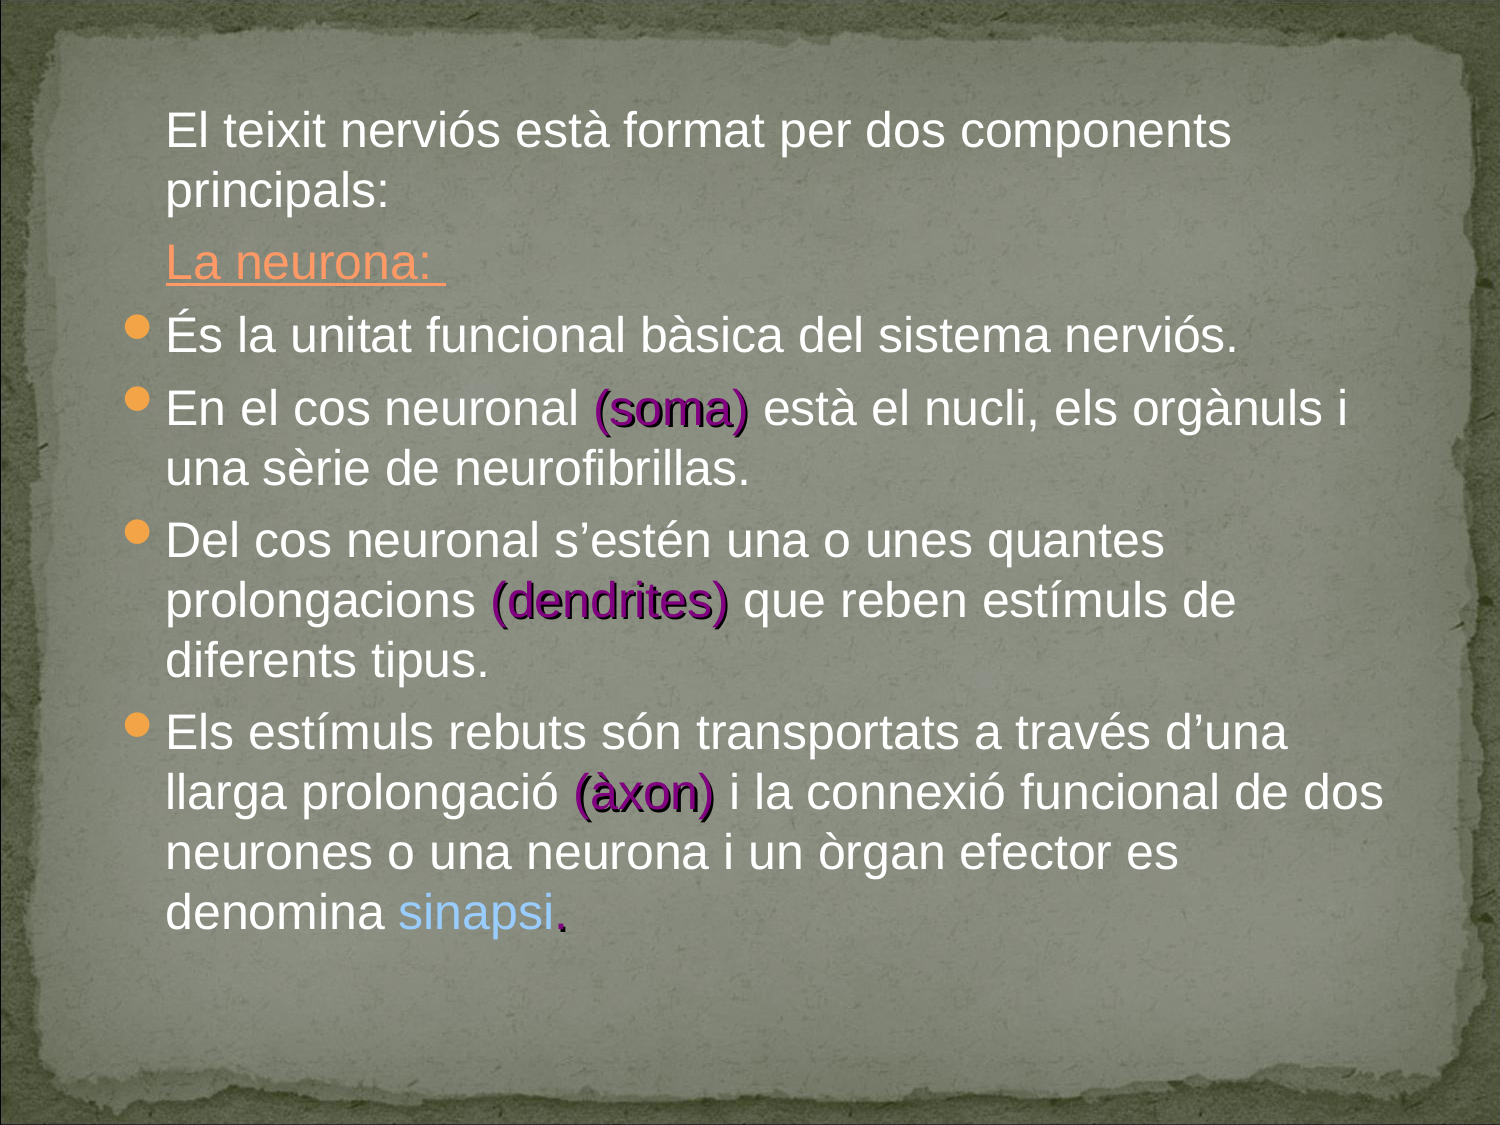

# El teixit nerviós està format per dos components principals:
La neurona:
És la unitat funcional bàsica del sistema nerviós.
En el cos neuronal (soma) està el nucli, els orgànuls i una sèrie de neurofibrillas.
Del cos neuronal s’estén una o unes quantes prolongacions (dendrites) que reben estímuls de diferents tipus.
Els estímuls rebuts són transportats a través d’una llarga prolongació (àxon) i la connexió funcional de dos neurones o una neurona i un òrgan efector es denomina sinapsi.